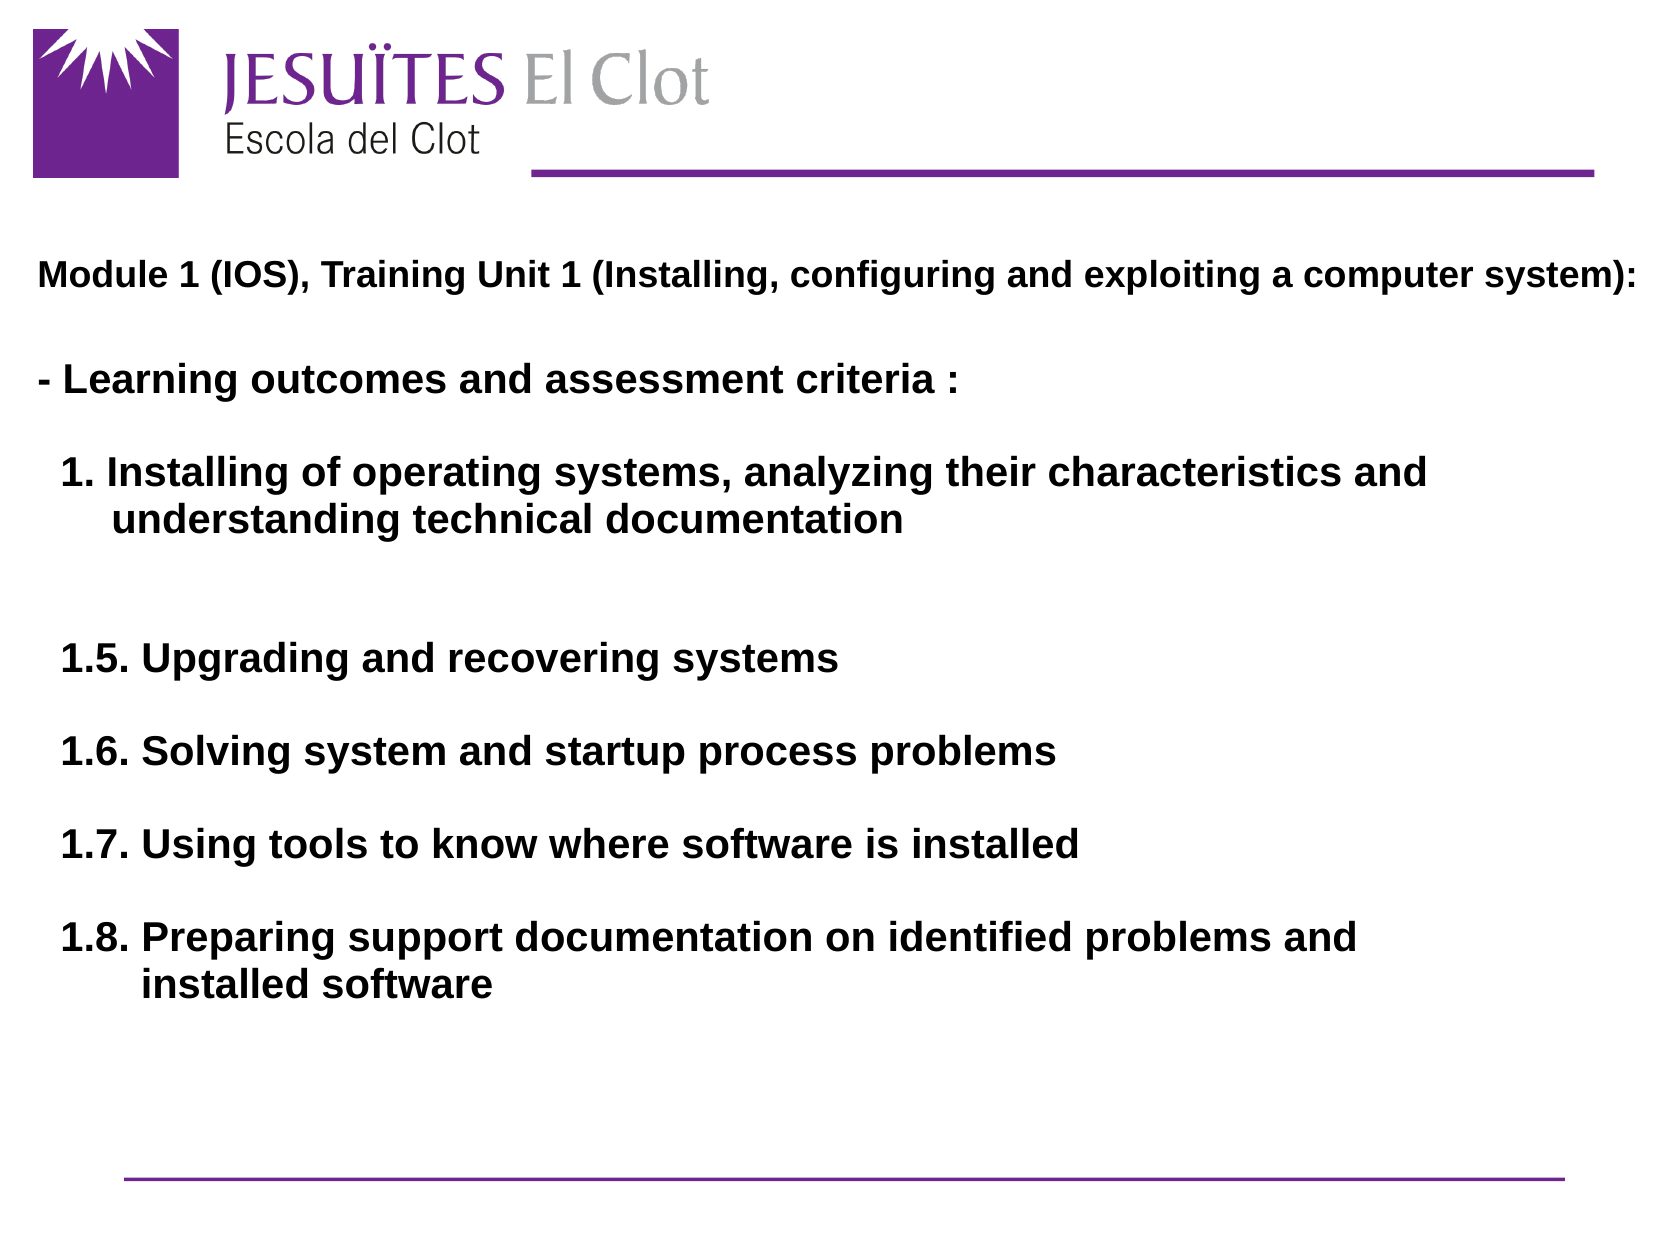

Module 1 (IOS), Training Unit 1 (Installing, configuring and exploiting a computer system):
- Learning outcomes and assessment criteria :
 1. Installing of operating systems, analyzing their characteristics and
	understanding technical documentation
 1.5. Upgrading and recovering systems
 1.6. Solving system and startup process problems
 1.7. Using tools to know where software is installed
 1.8. Preparing support documentation on identified problems and
 installed software